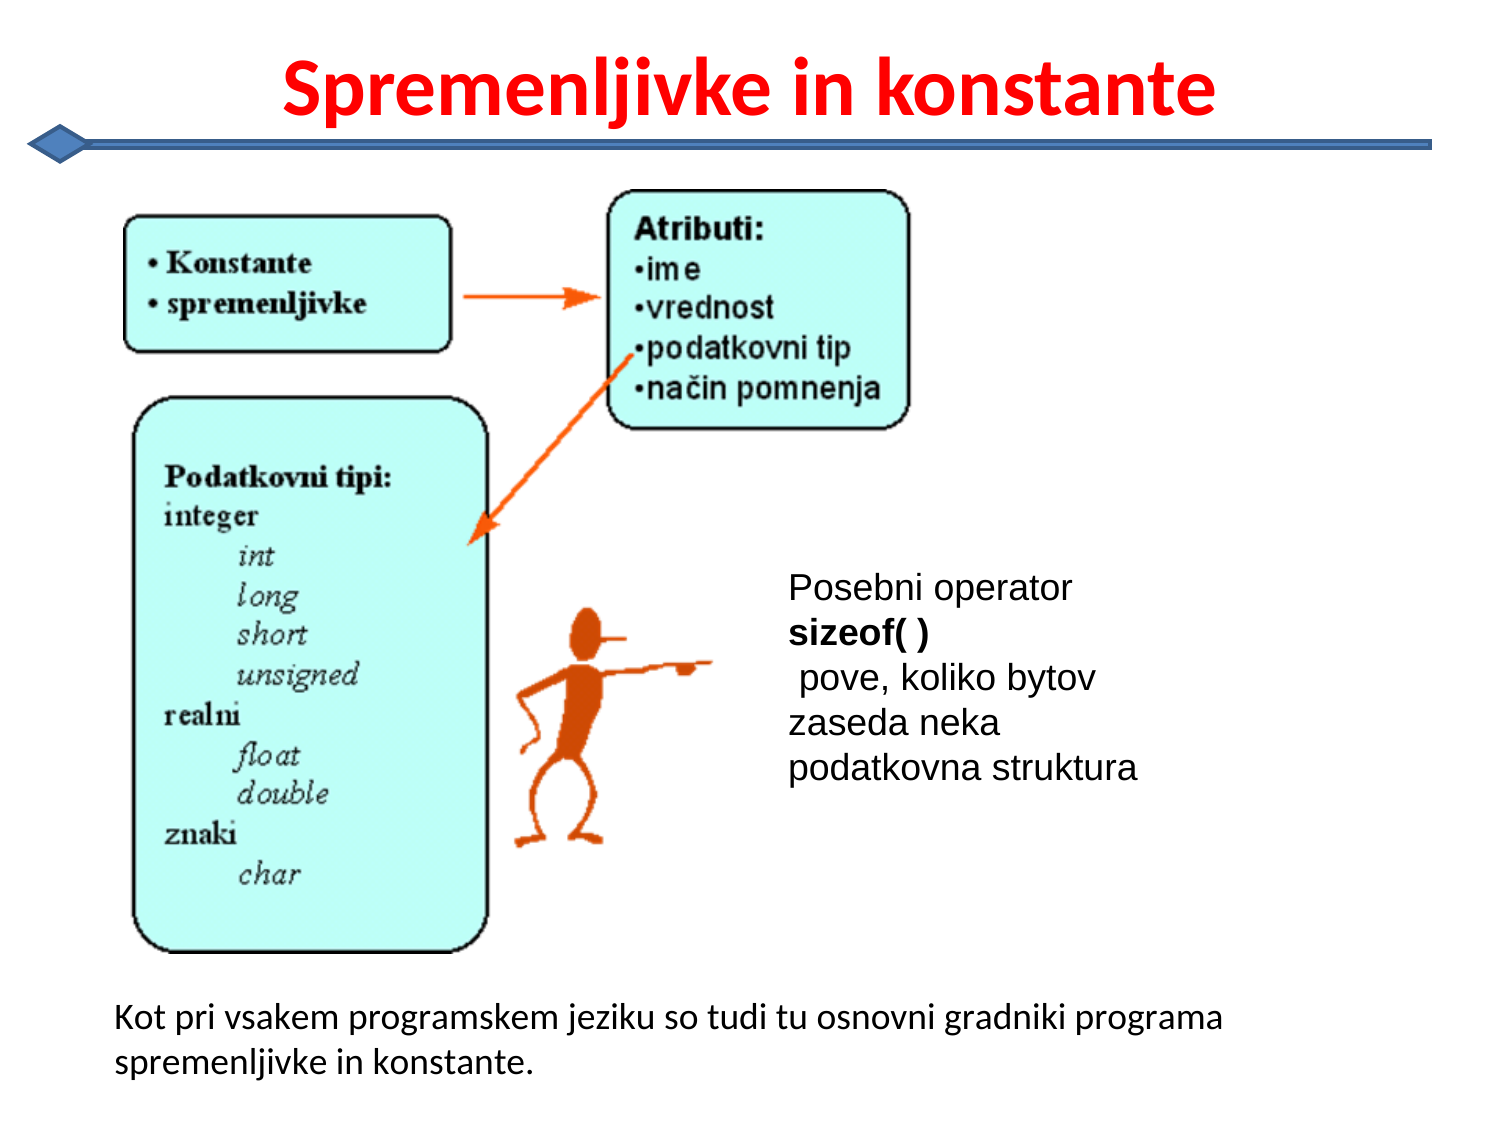

# Spremenljivke in konstante
Posebni operator
sizeof( )
 pove, koliko bytov zaseda neka podatkovna struktura
Kot pri vsakem programskem jeziku so tudi tu osnovni gradniki programa spremenljivke in konstante.